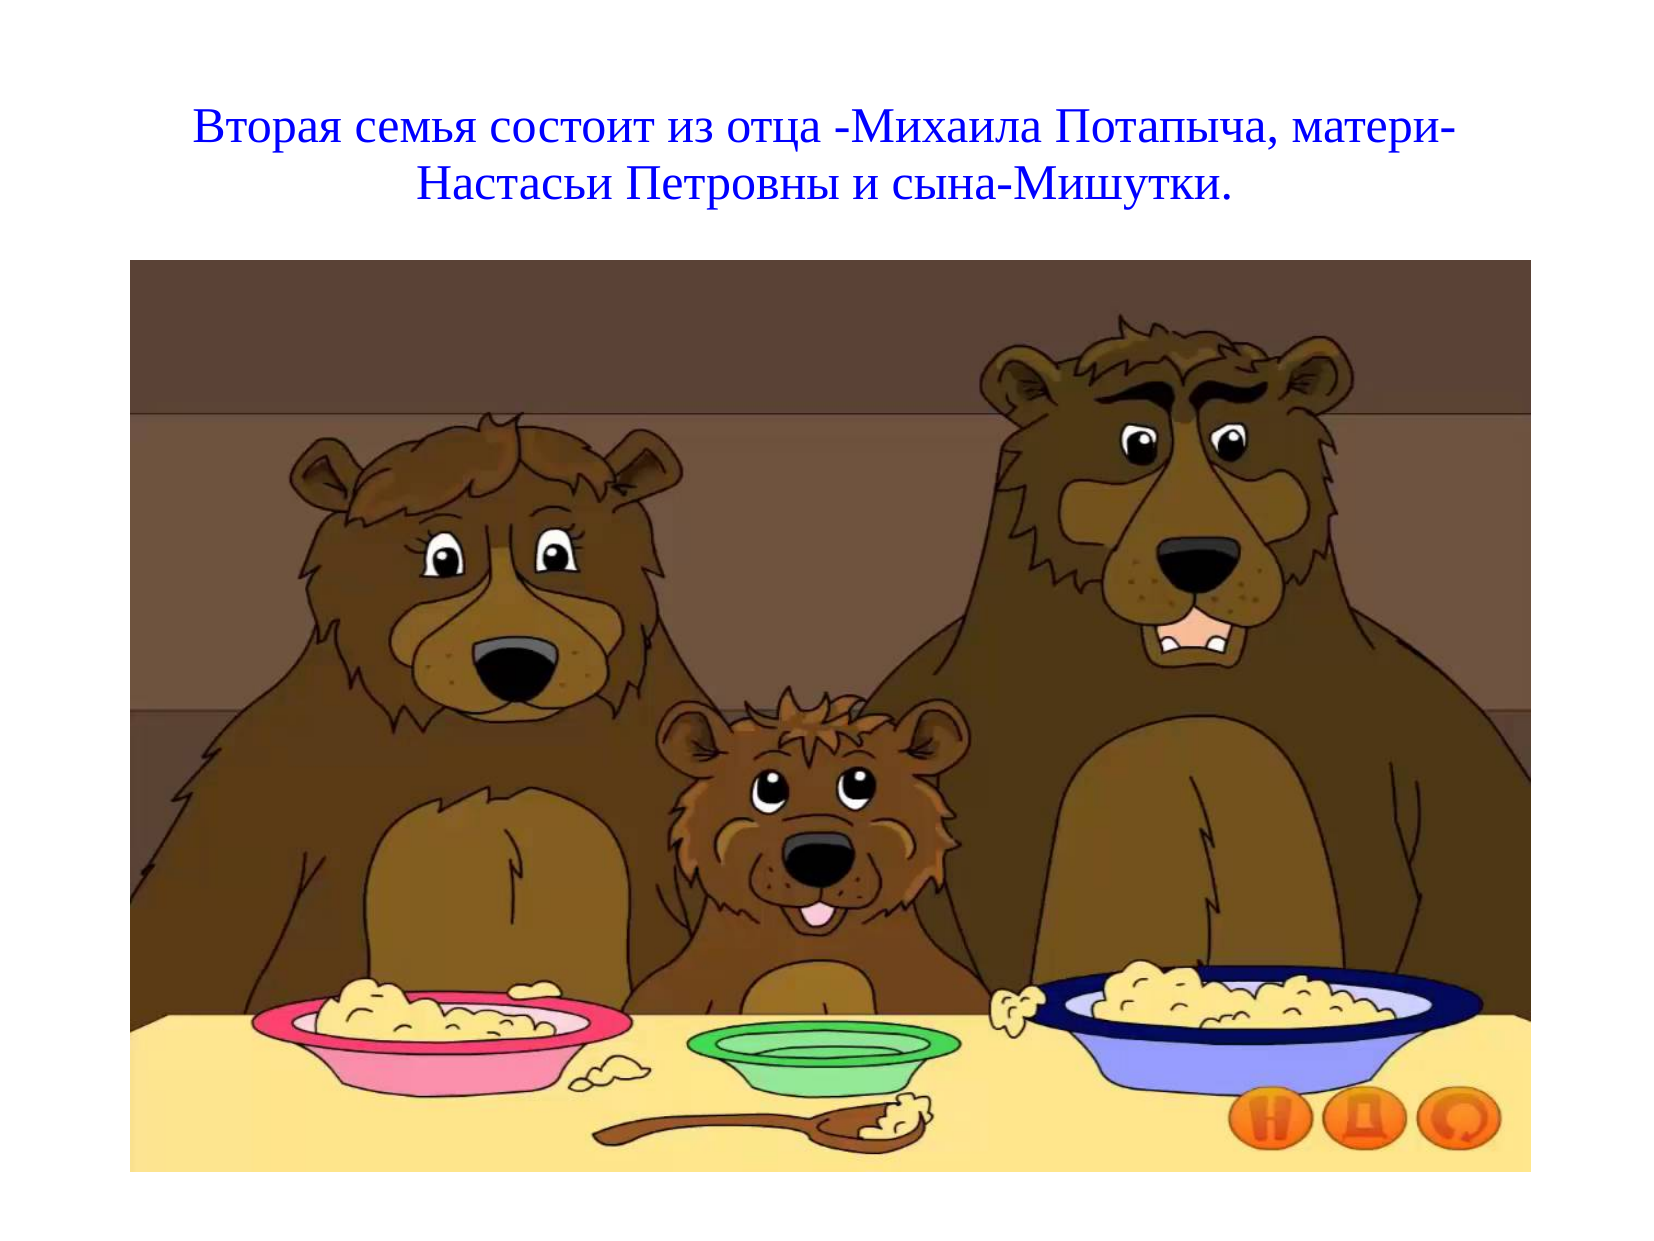

# Вторая семья состоит из отца -Михаила Потапыча, матери-Настасьи Петровны и сына-Мишутки.